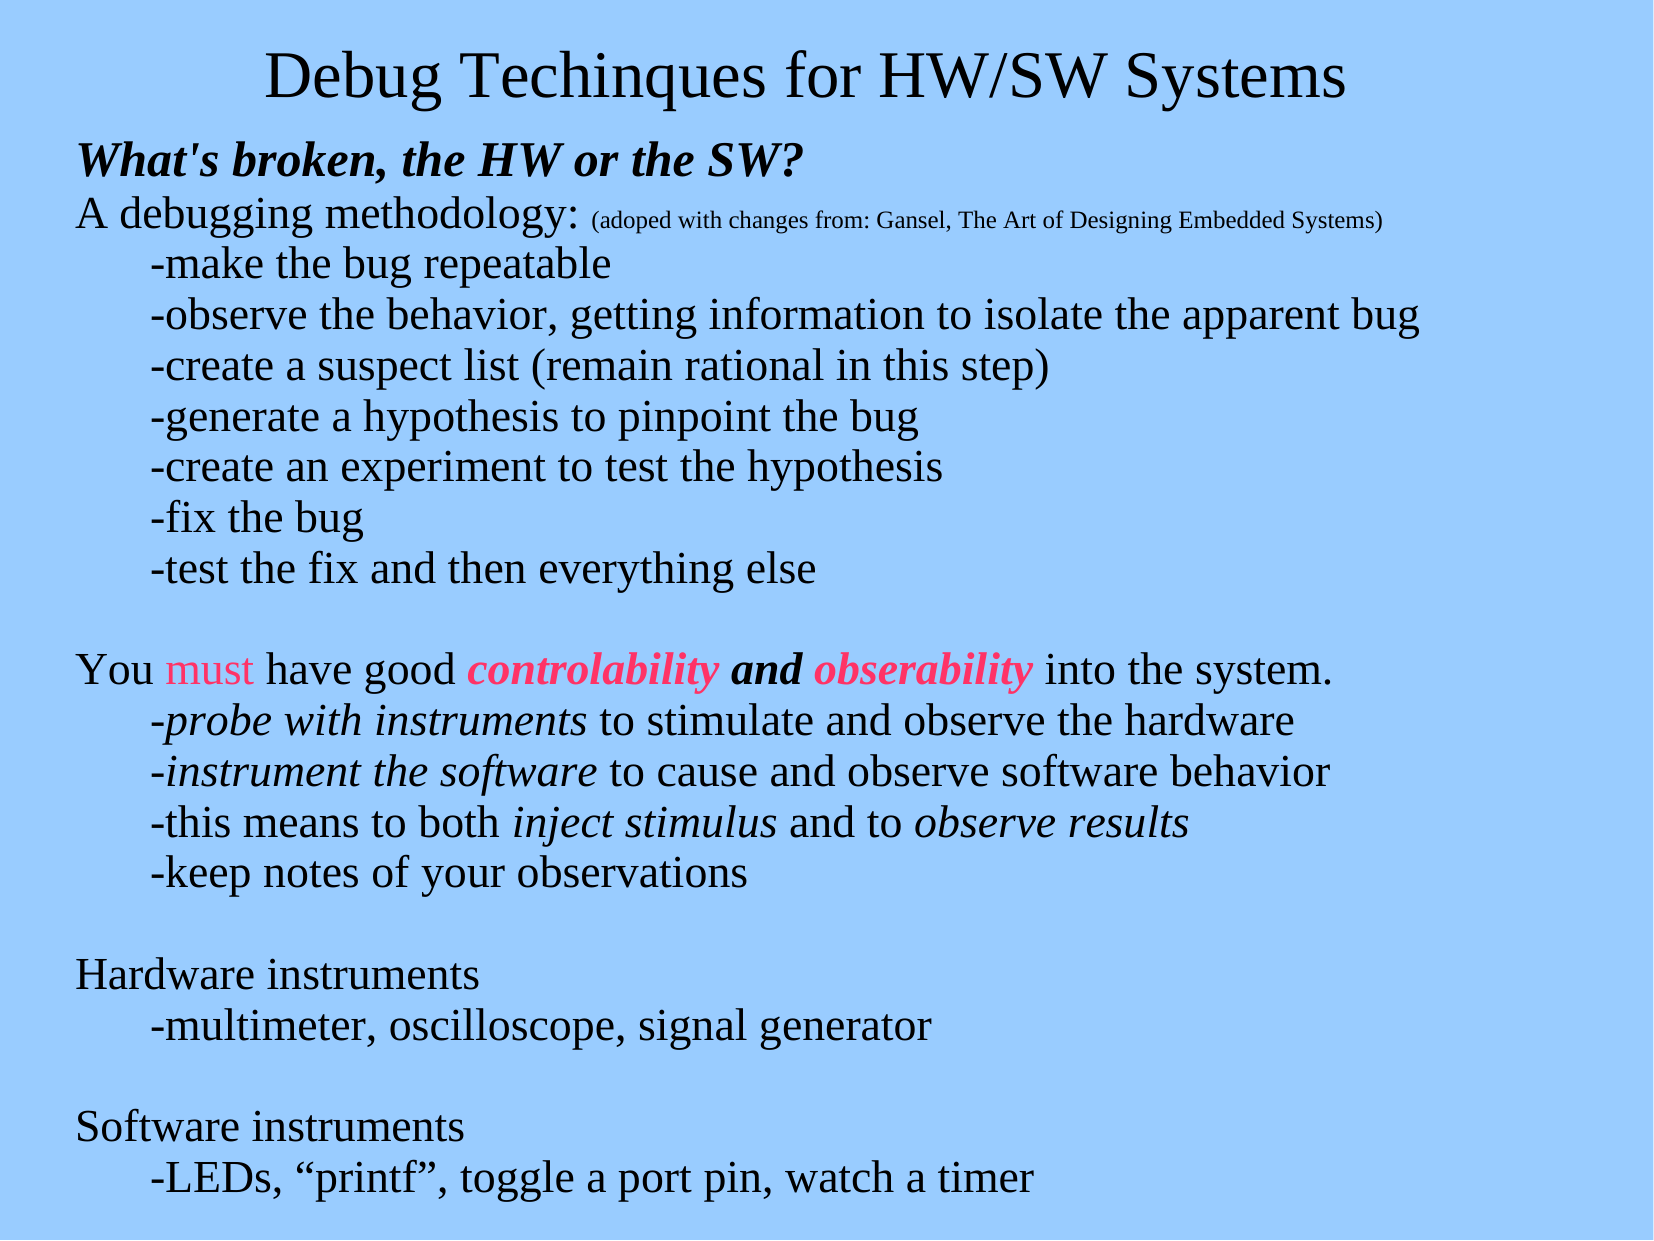

Debug Techinques for HW/SW Systems
What's broken, the HW or the SW?
A debugging methodology: (adoped with changes from: Gansel, The Art of Designing Embedded Systems)
	-make the bug repeatable
	-observe the behavior, getting information to isolate the apparent bug
	-create a suspect list (remain rational in this step)
	-generate a hypothesis to pinpoint the bug
	-create an experiment to test the hypothesis
	-fix the bug
	-test the fix and then everything else
You must have good controlability and obserability into the system.
	-probe with instruments to stimulate and observe the hardware
	-instrument the software to cause and observe software behavior
	-this means to both inject stimulus and to observe results
	-keep notes of your observations
Hardware instruments
	-multimeter, oscilloscope, signal generator
Software instruments
	-LEDs, “printf”, toggle a port pin, watch a timer